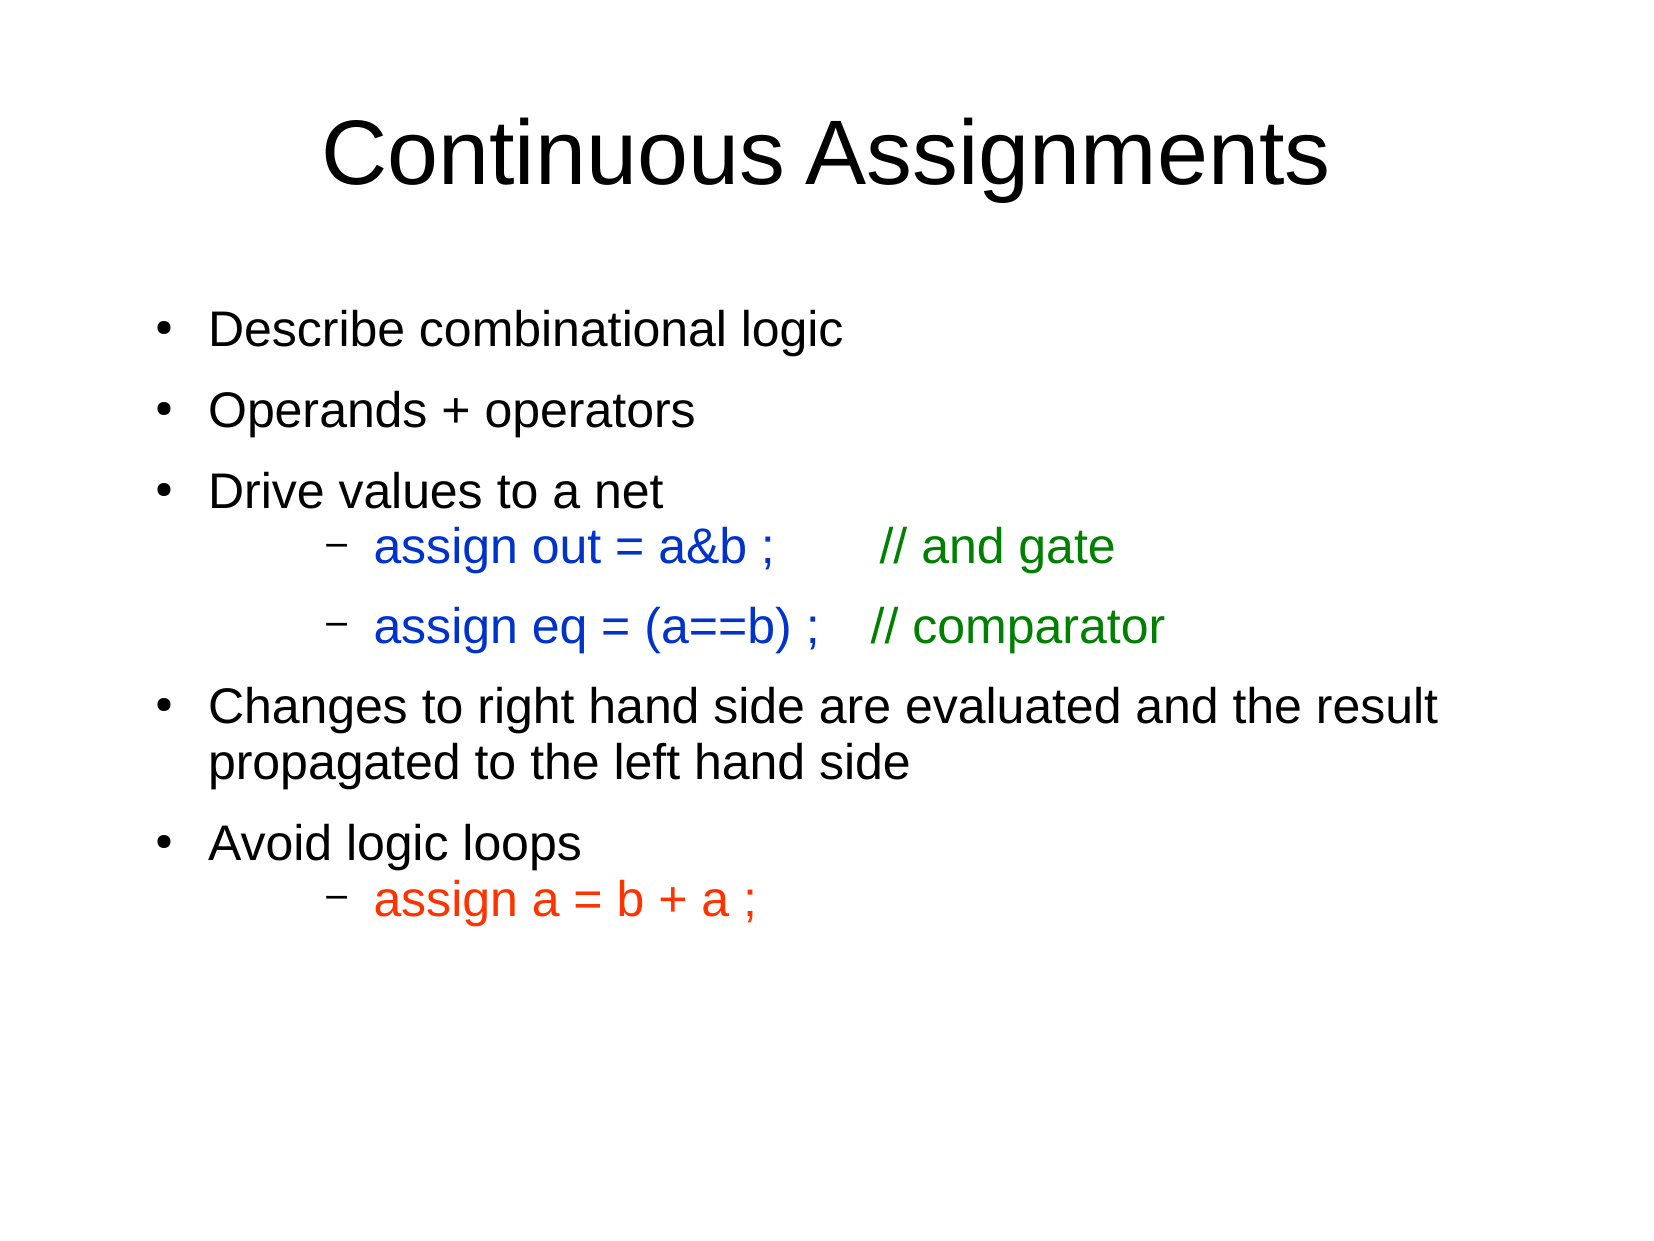

# Continuous Assignments
Describe combinational logic
Operands + operators
Drive values to a net
assign out = a&b ;	 // and gate
assign eq = (a==b) ;	// comparator
Changes to right hand side are evaluated and the result propagated to the left hand side
Avoid logic loops
assign a = b + a ;